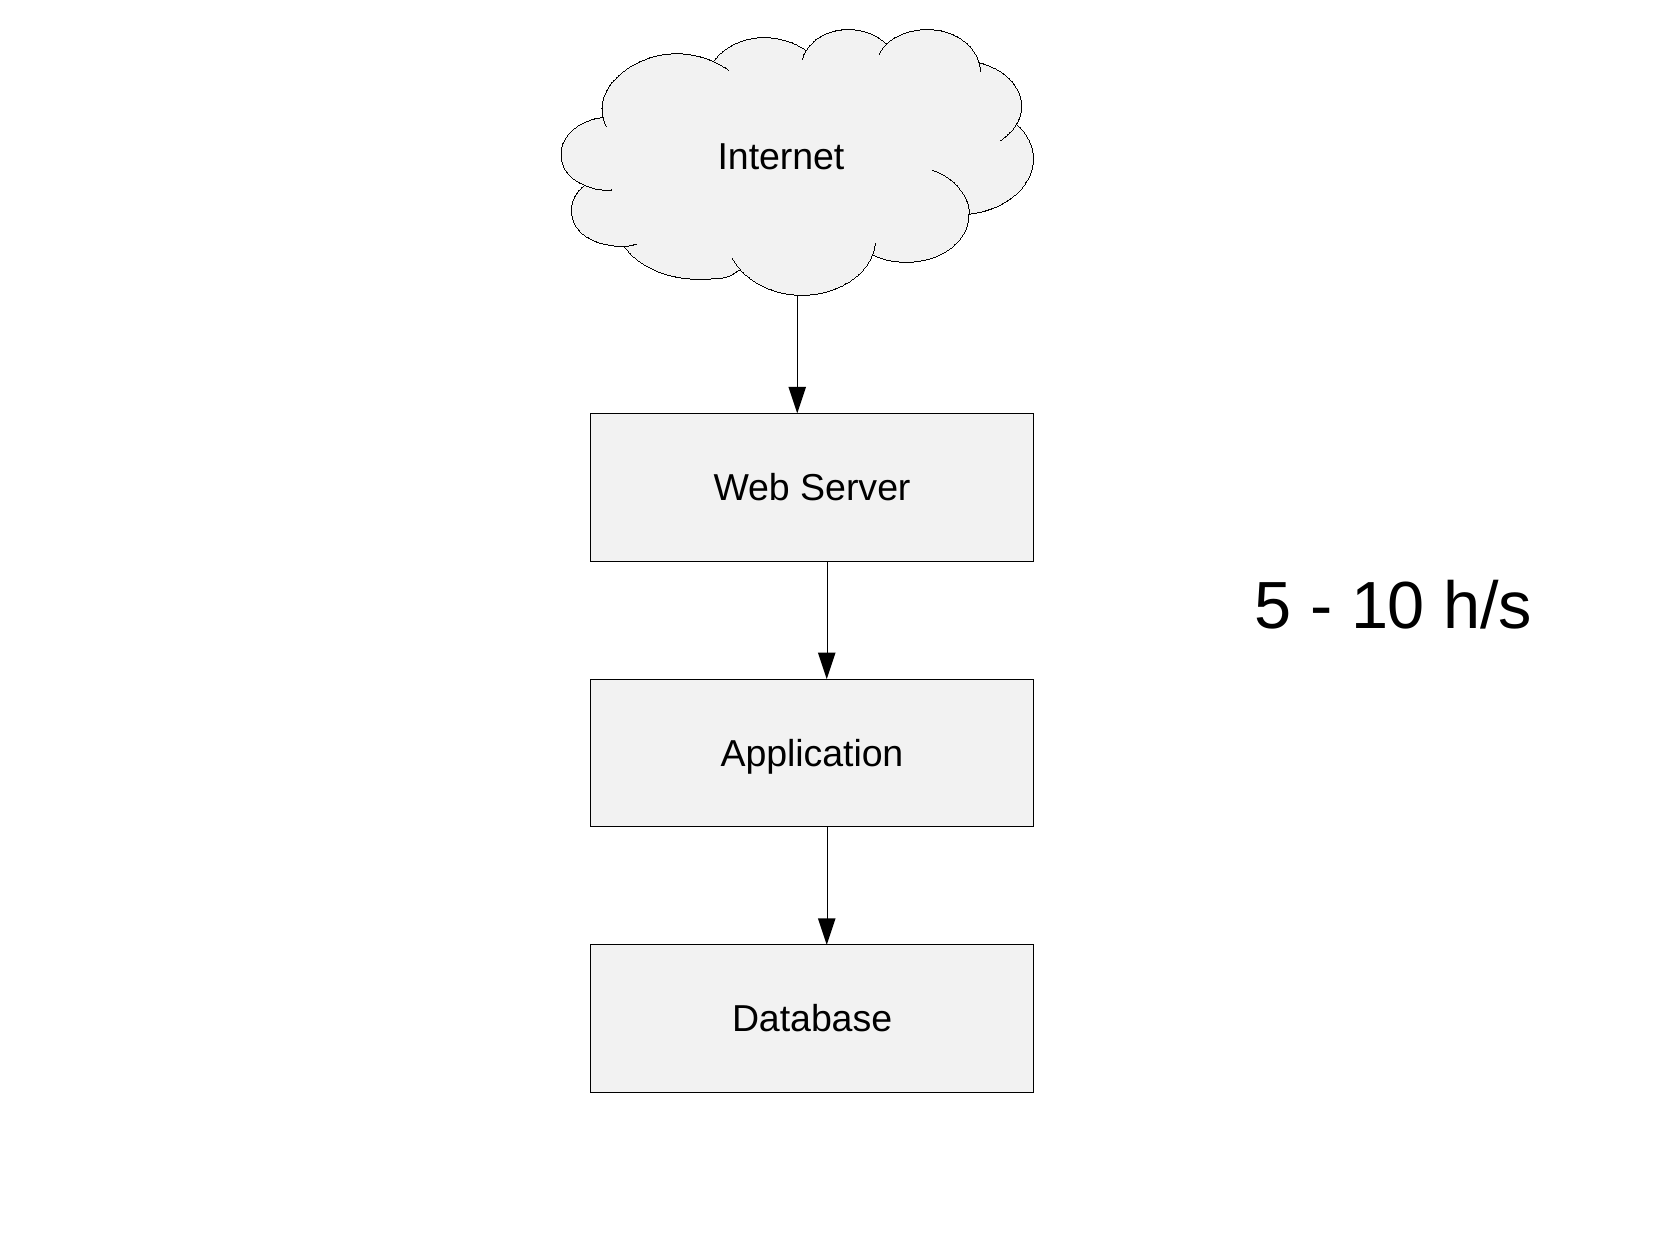

Internet
Web Server
5 - 10 h/s
Application
Database